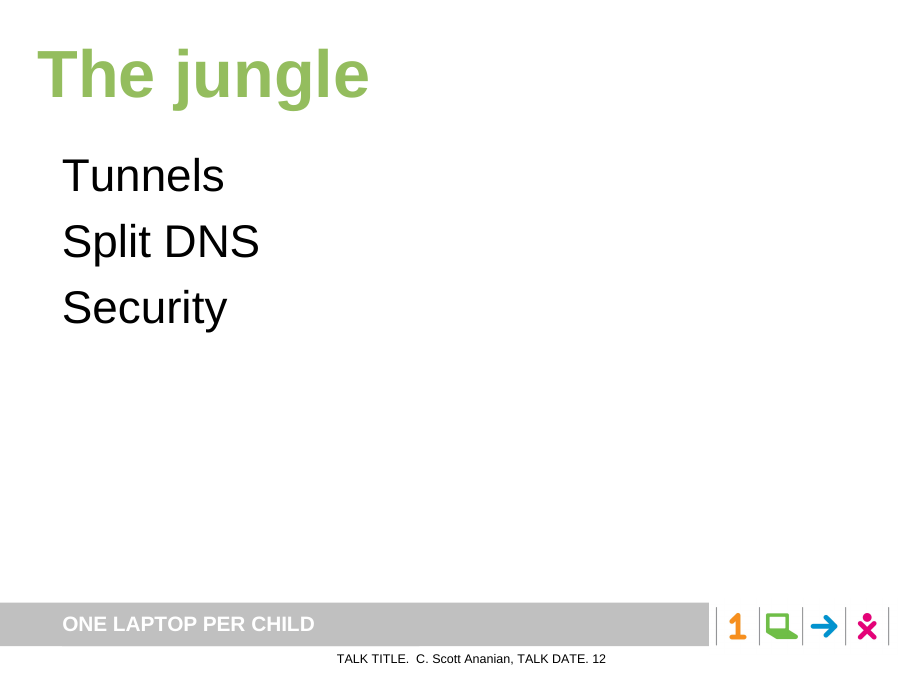

# The jungle
Tunnels
Split DNS
Security